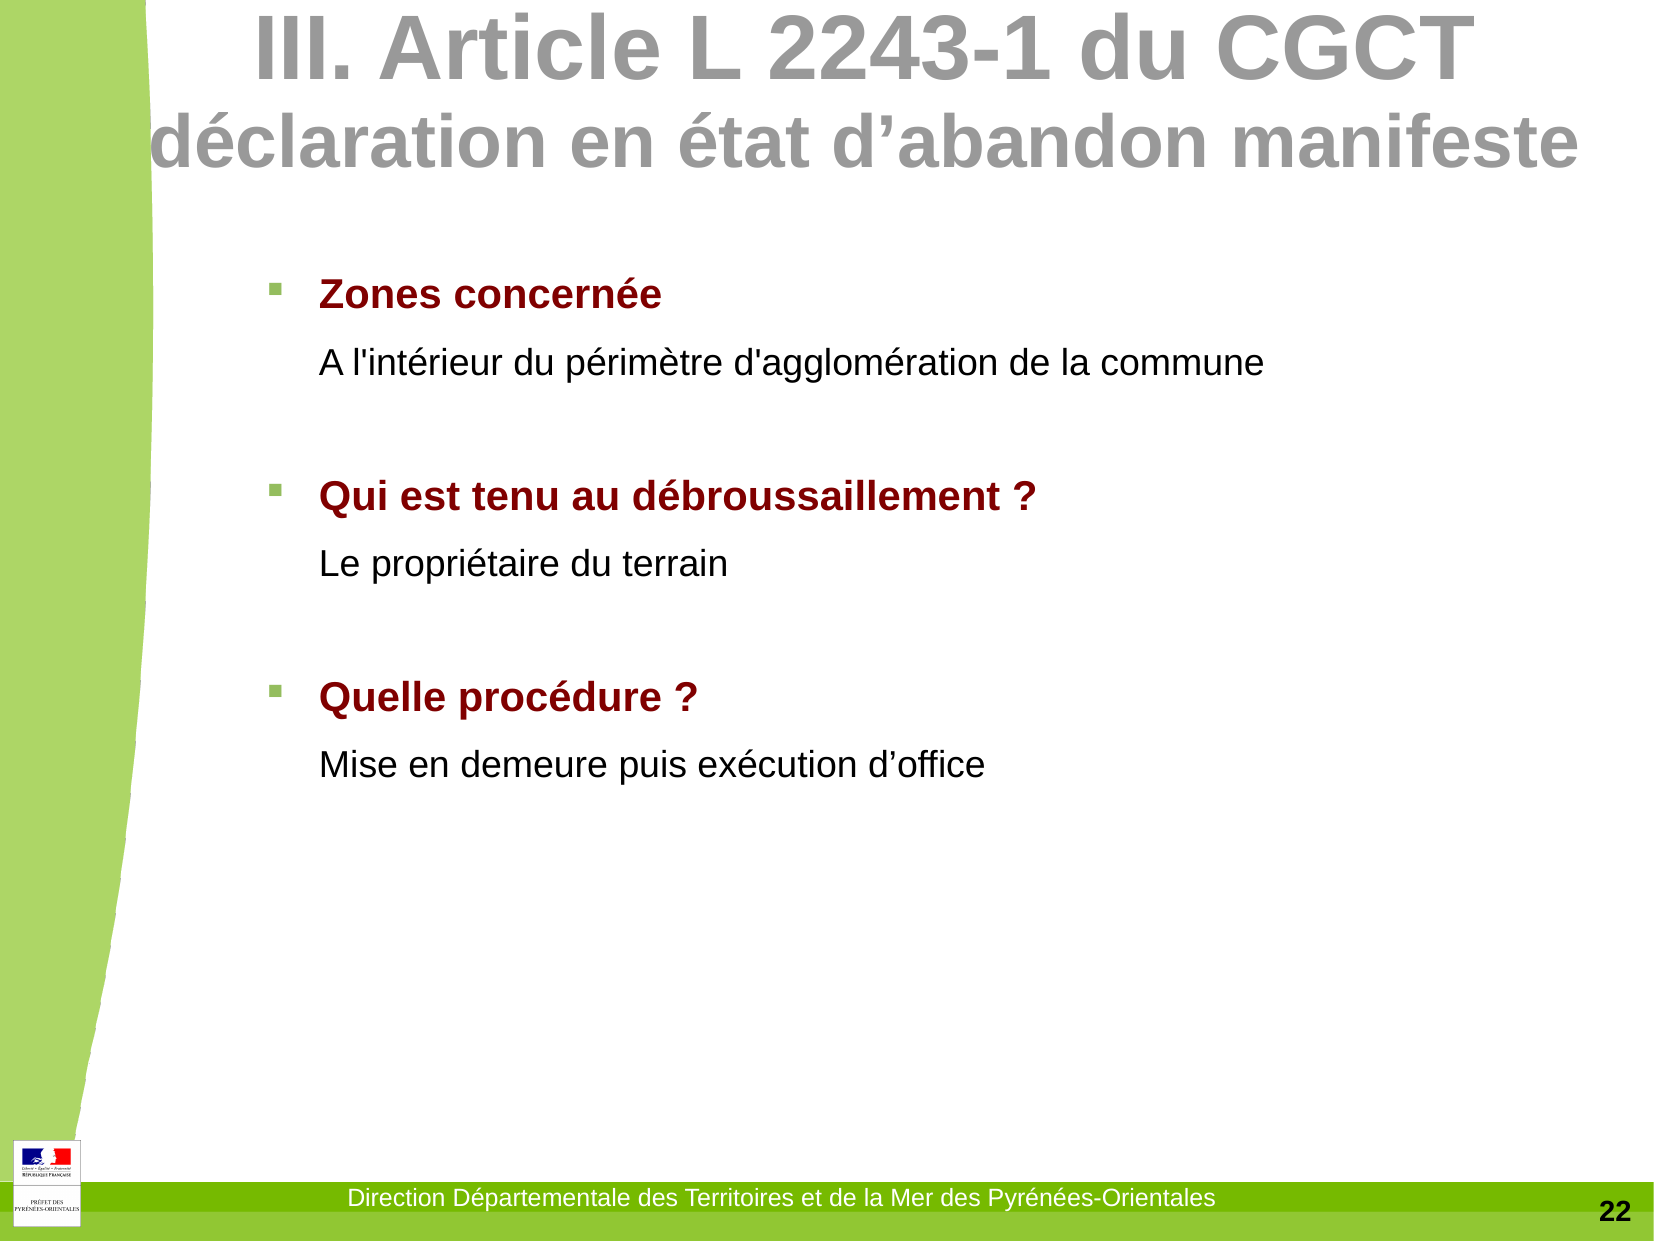

# III. Article L 2243-1 du CGCT déclaration en état d’abandon manifeste
Zones concernée
A l'intérieur du périmètre d'agglomération de la commune
Qui est tenu au débroussaillement ?
Le propriétaire du terrain
Quelle procédure ?
Mise en demeure puis exécution d’office
Direction Départementale des Territoires et de la Mer des Pyrénées-Orientales
22